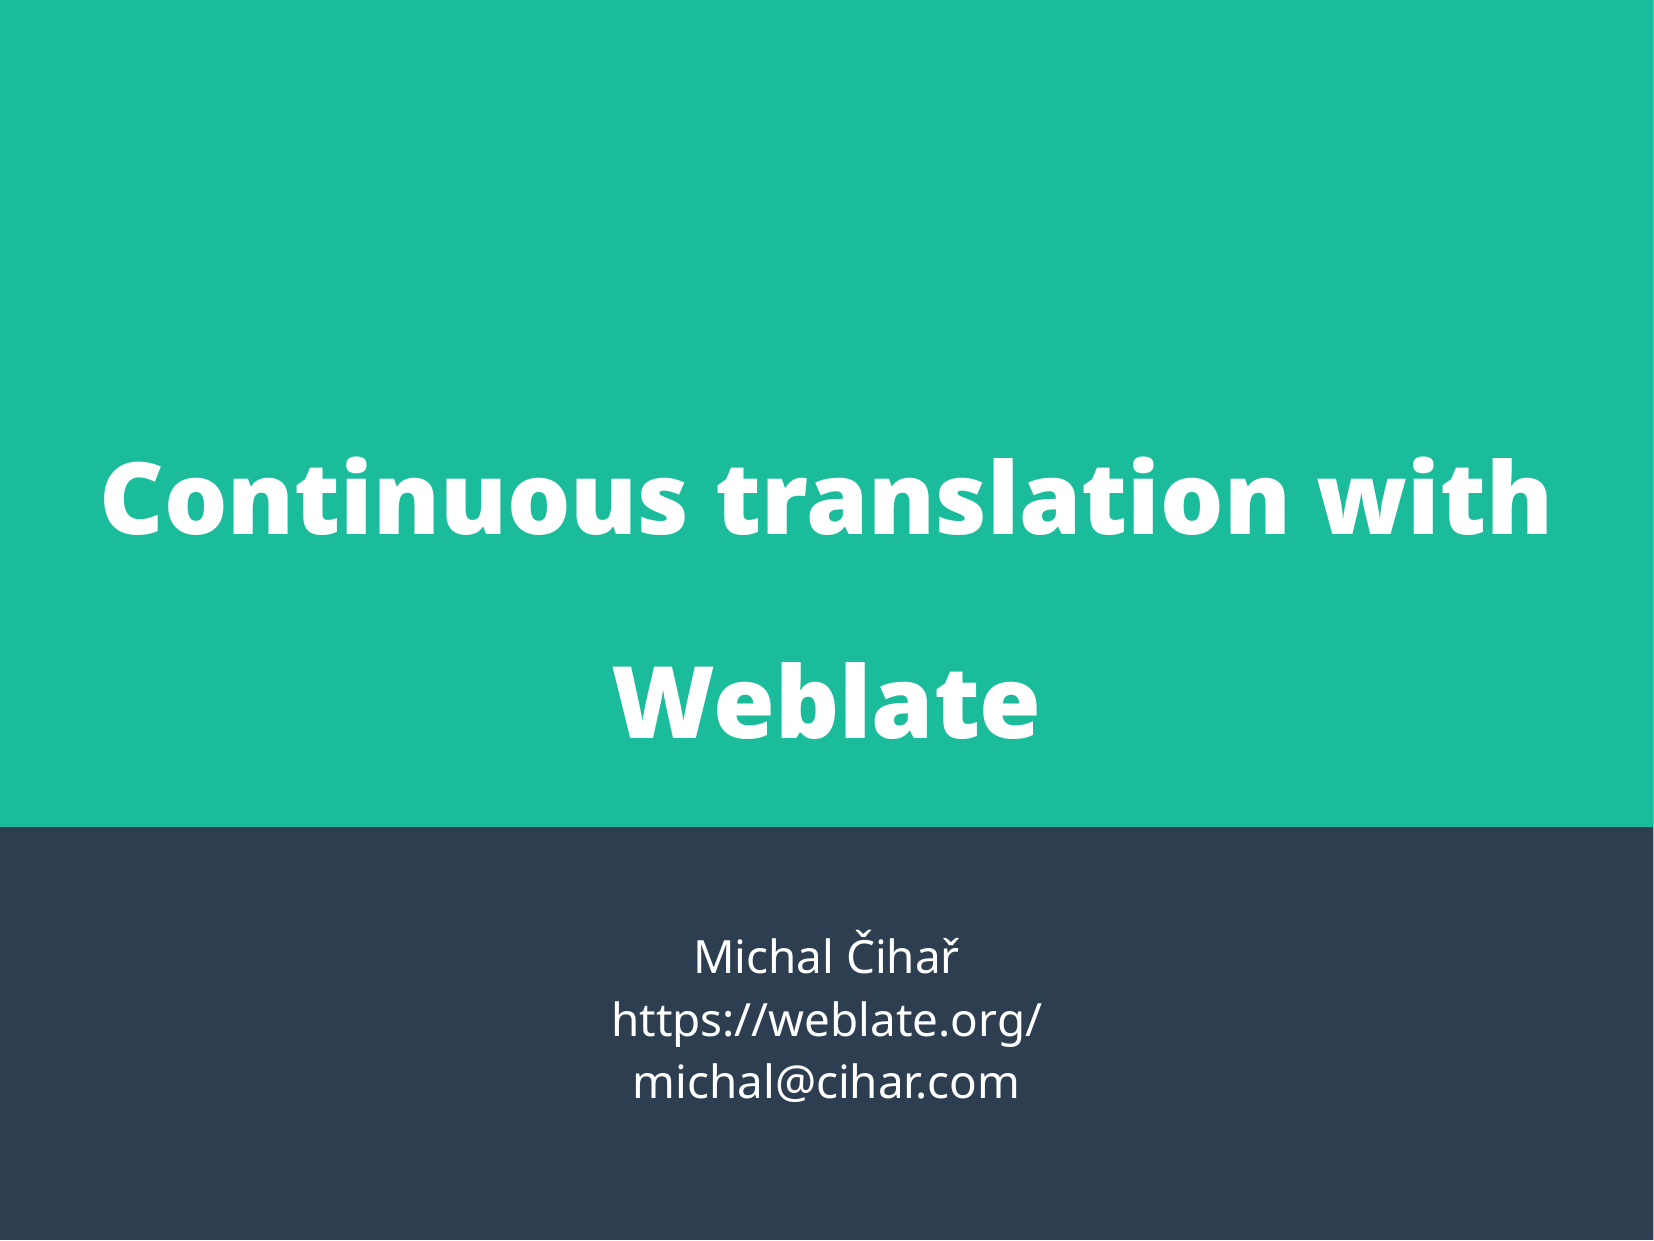

# Continuous translation with Weblate
Michal Čihař
https://weblate.org/
michal@cihar.com